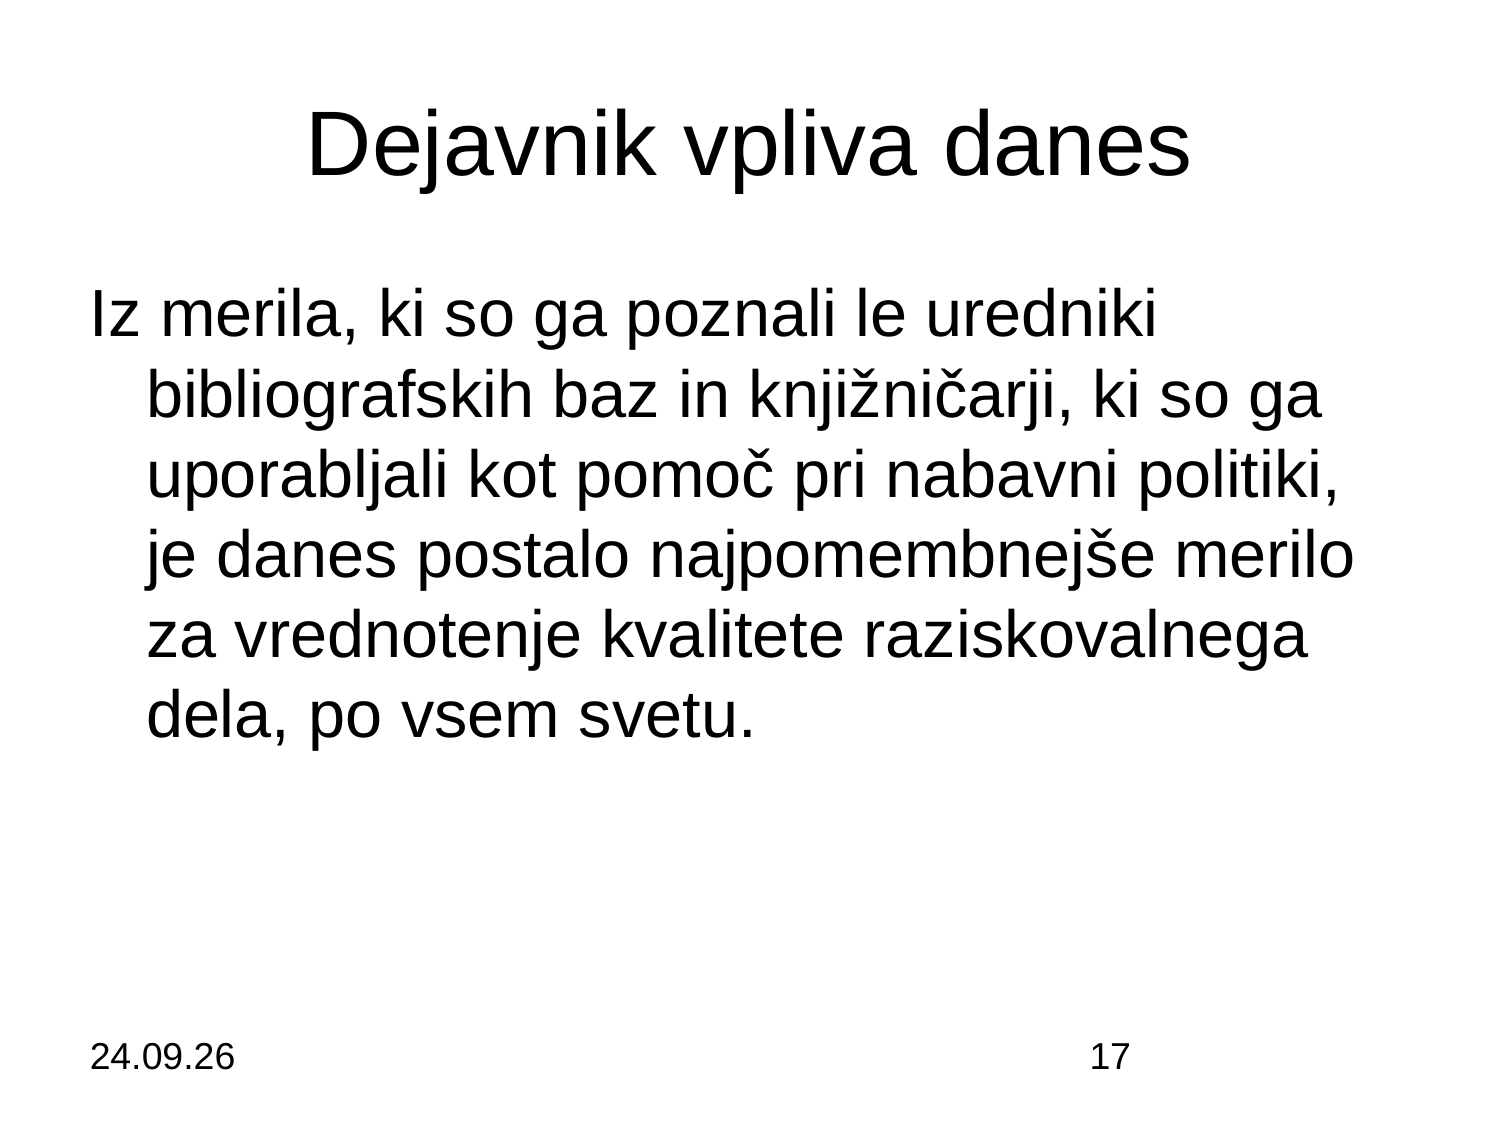

# Dejavnik vpliva danes
Iz merila, ki so ga poznali le uredniki bibliografskih baz in knjižničarji, ki so ga uporabljali kot pomoč pri nabavni politiki, je danes postalo najpomembnejše merilo za vrednotenje kvalitete raziskovalnega dela, po vsem svetu.
17